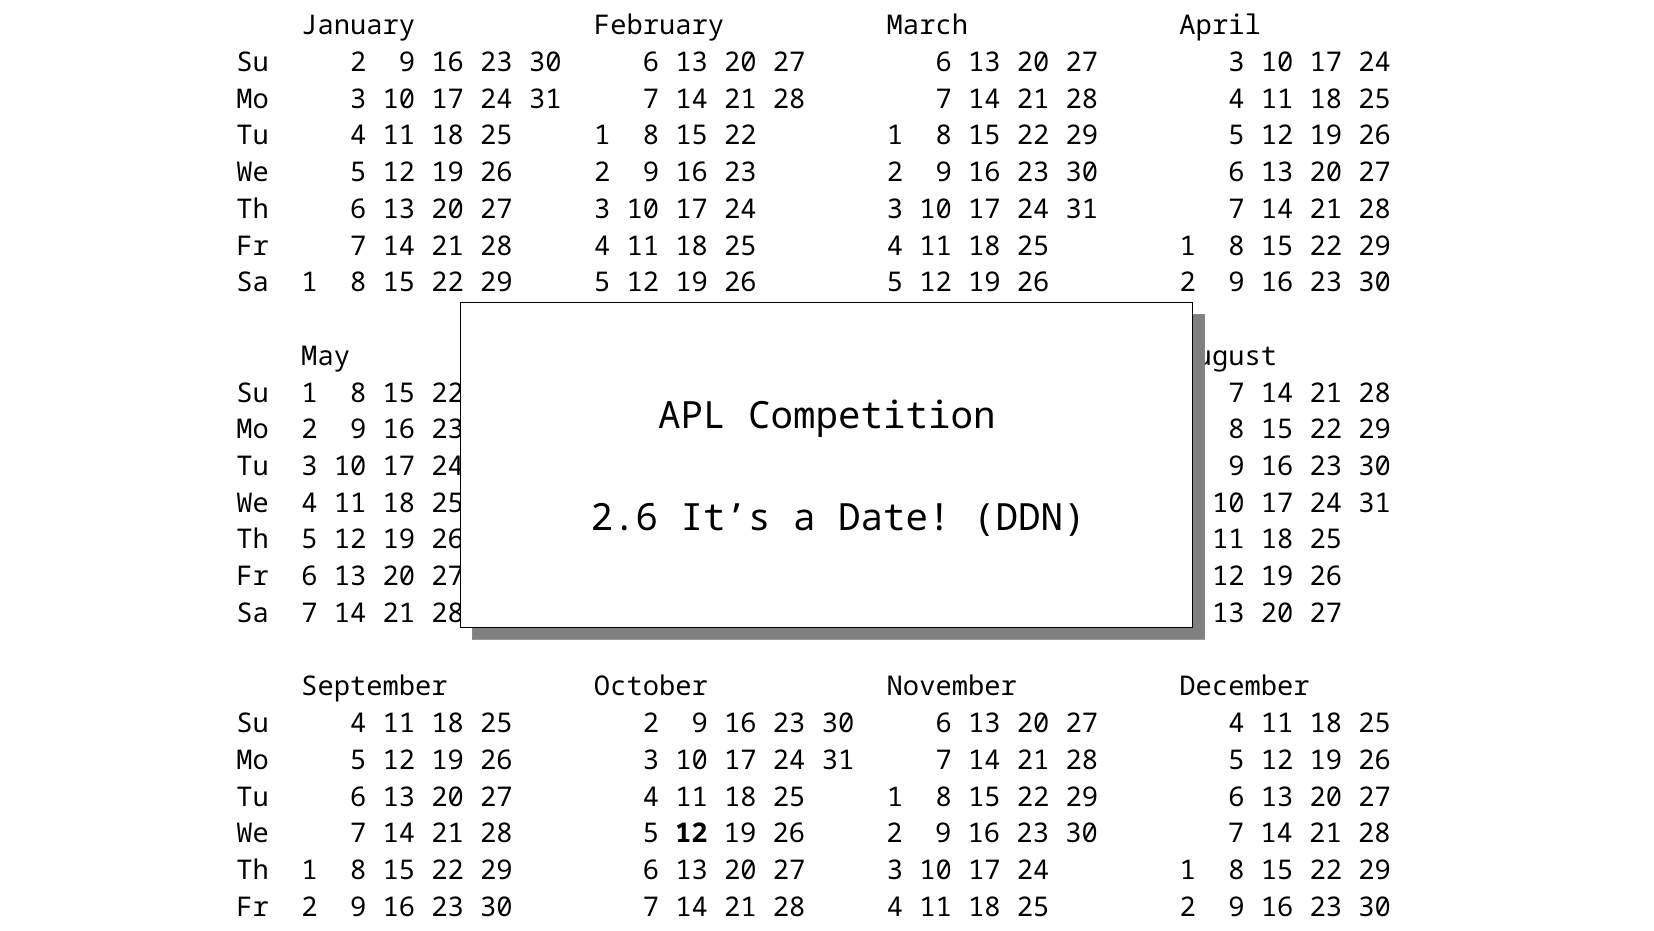

2022
 January February March April
Su 2 9 16 23 30 6 13 20 27 6 13 20 27 3 10 17 24
Mo 3 10 17 24 31 7 14 21 28 7 14 21 28 4 11 18 25
Tu 4 11 18 25 1 8 15 22 1 8 15 22 29 5 12 19 26
We 5 12 19 26 2 9 16 23 2 9 16 23 30 6 13 20 27
Th 6 13 20 27 3 10 17 24 3 10 17 24 31 7 14 21 28
Fr 7 14 21 28 4 11 18 25 4 11 18 25 1 8 15 22 29
Sa 1 8 15 22 29 5 12 19 26 5 12 19 26 2 9 16 23 30
 May June July August
Su 1 8 15 22 29 5 12 19 26 3 10 17 24 31 7 14 21 28
Mo 2 9 16 23 30 6 13 20 27 4 11 18 25 1 8 15 22 29
Tu 3 10 17 24 31 7 14 21 28 5 12 19 26 2 9 16 23 30
We 4 11 18 25 1 8 15 22 29 6 13 20 27 3 10 17 24 31
Th 5 12 19 26 2 9 16 23 30 7 14 21 28 4 11 18 25
Fr 6 13 20 27 3 10 17 24 1 8 15 22 29 5 12 19 26
Sa 7 14 21 28 4 11 18 25 2 9 16 23 30 6 13 20 27
 September October November December
Su 4 11 18 25 2 9 16 23 30 6 13 20 27 4 11 18 25
Mo 5 12 19 26 3 10 17 24 31 7 14 21 28 5 12 19 26
Tu 6 13 20 27 4 11 18 25 1 8 15 22 29 6 13 20 27
We 7 14 21 28 5 12 19 26 2 9 16 23 30 7 14 21 28
Th 1 8 15 22 29 6 13 20 27 3 10 17 24 1 8 15 22 29
Fr 2 9 16 23 30 7 14 21 28 4 11 18 25 2 9 16 23 30
Sa 3 10 17 24 1 8 15 22 29 5 12 19 26 3 10 17 24 31
APL Competition
 2.6 It’s a Date! (DDN)